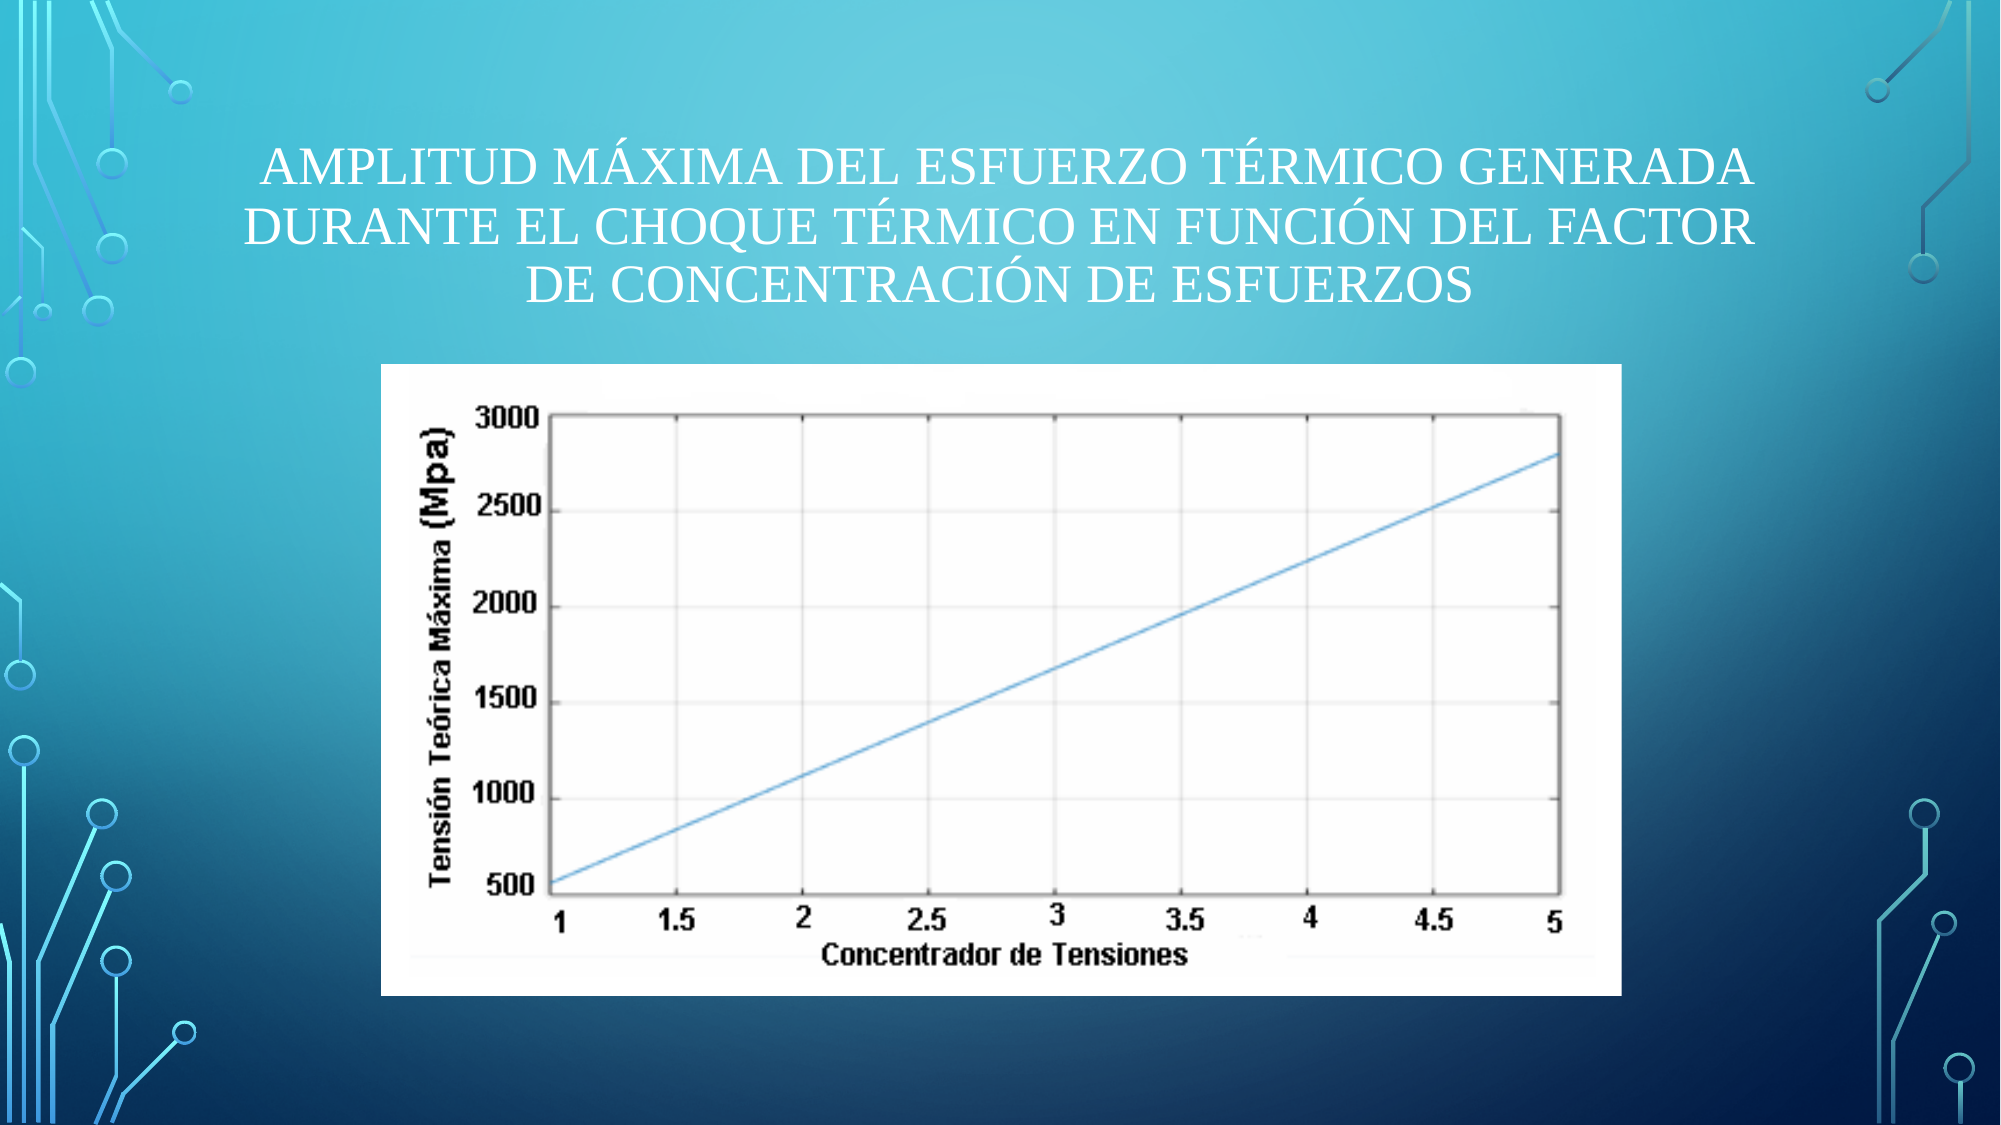

# Amplitud máxima del esfuerzo térmico generada durante el choque térmico en función del factor de concentración de esfuerzos